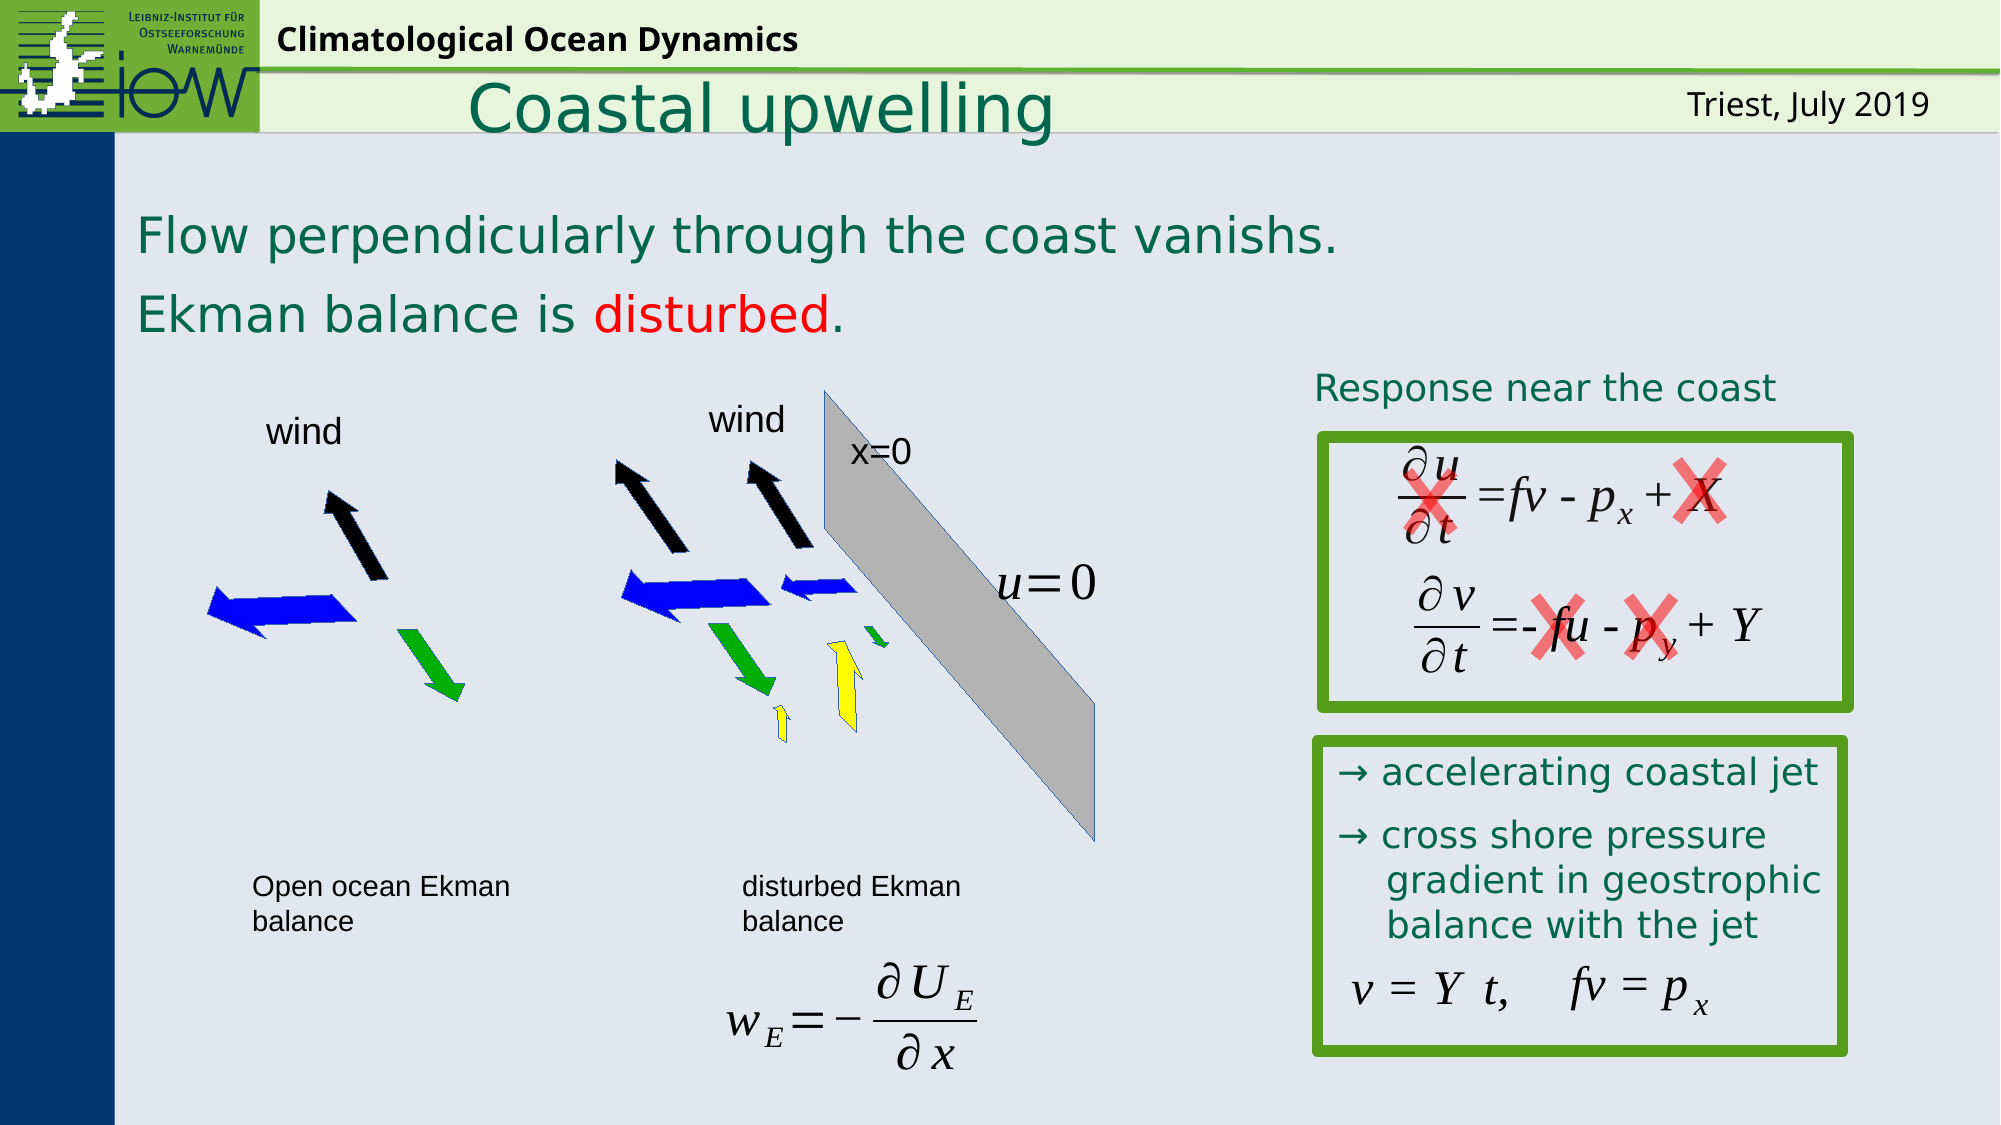

Coastal upwelling
Flow perpendicularly through the coast vanishs.
Ekman balance is disturbed.
Response near the coast
wind
wind
x=0
→ accelerating coastal jet
→ cross shore pressure gradient in geostrophic balance with the jet
Open ocean Ekman balance
disturbed Ekman balance